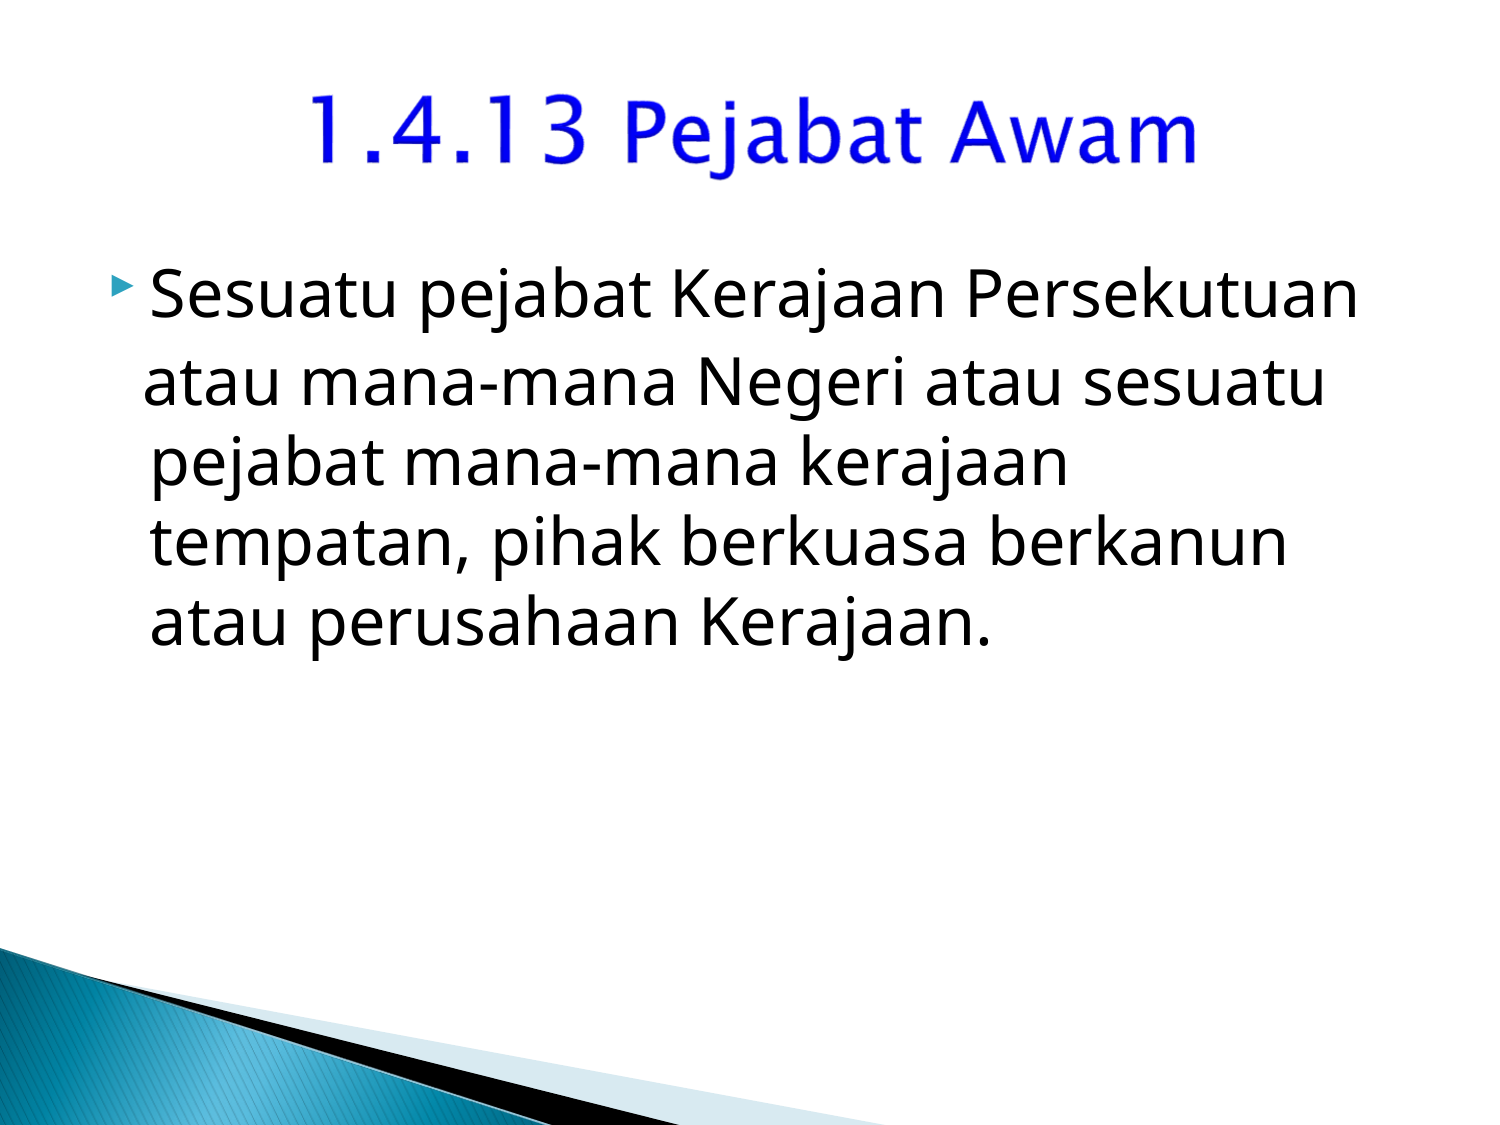

# Sesuatu pejabat Kerajaan Persekutuan
 atau mana-mana Negeri atau sesuatu pejabat mana-mana kerajaan tempatan, pihak berkuasa berkanun atau perusahaan Kerajaan.